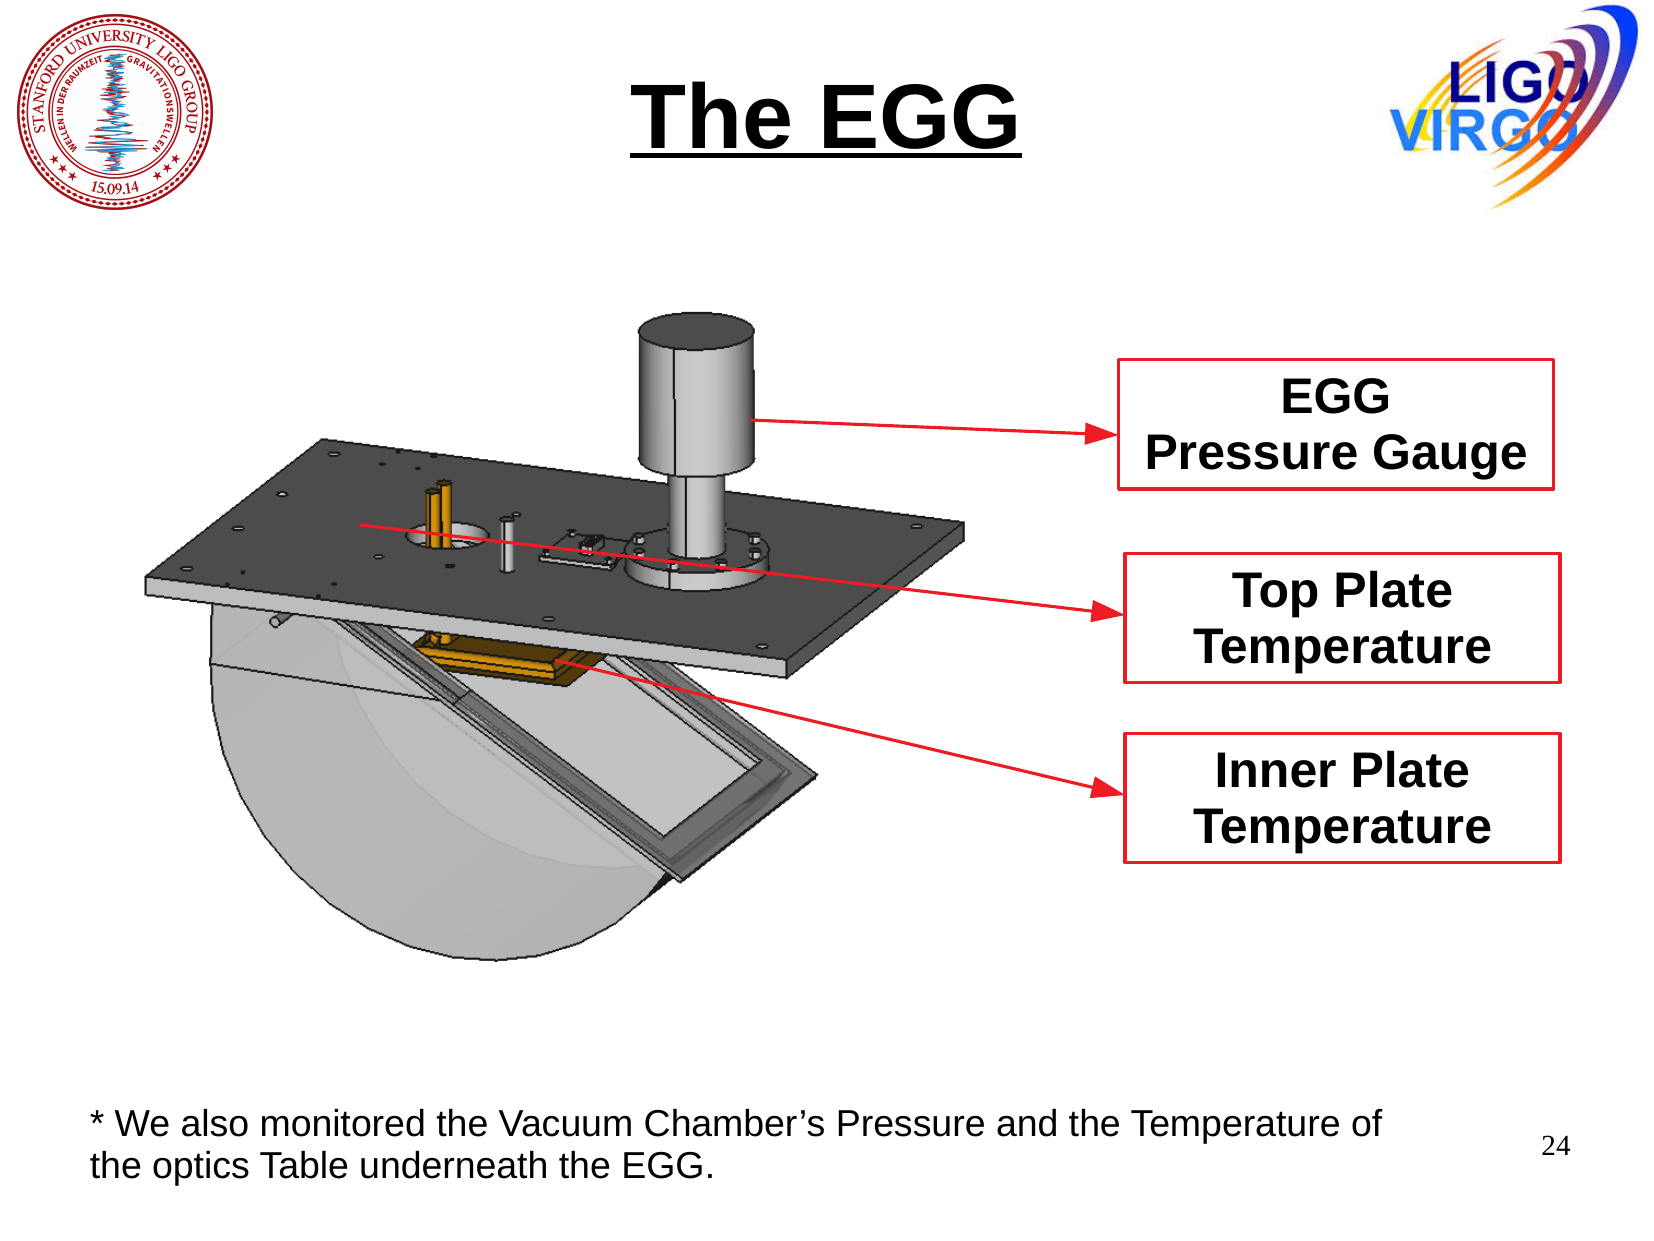

The EGG
EGG
Pressure Gauge
Top Plate
Temperature
Inner Plate
Temperature
* We also monitored the Vacuum Chamber’s Pressure and the Temperature of the optics Table underneath the EGG.
24